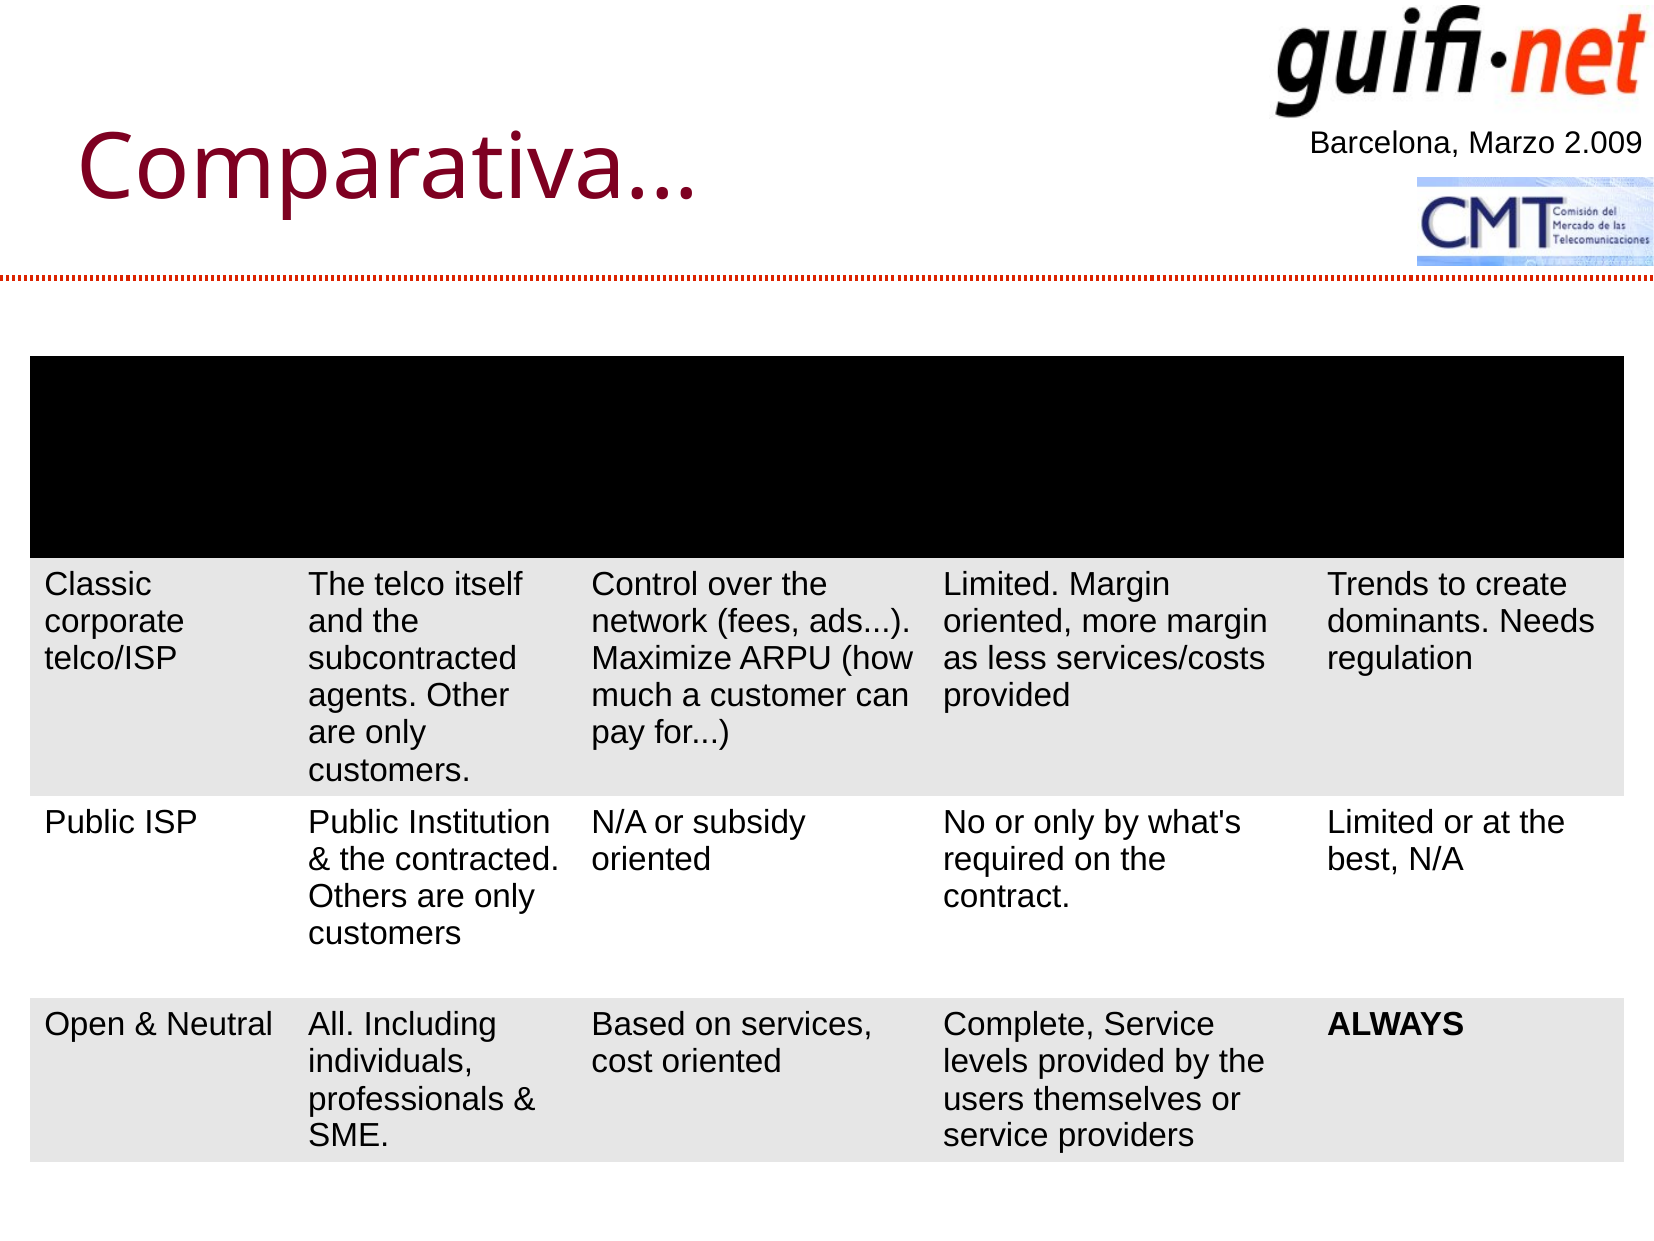

# Comparativa...
| Network type | Economic benefits to | Business model basement | Stimulation for providing services | Fair competition? |
| --- | --- | --- | --- | --- |
| Classic corporate telco/ISP | The telco itself and the subcontracted agents. Other are only customers. | Control over the network (fees, ads...). Maximize ARPU (how much a customer can pay for...) | Limited. Margin oriented, more margin as less services/costs provided | Trends to create dominants. Needs regulation |
| Public ISP | Public Institution & the contracted. Others are only customers | N/A or subsidy oriented | No or only by what's required on the contract. | Limited or at the best, N/A |
| Open & Neutral | All. Including individuals, professionals & SME. | Based on services, cost oriented | Complete, Service levels provided by the users themselves or service providers | ALWAYS |